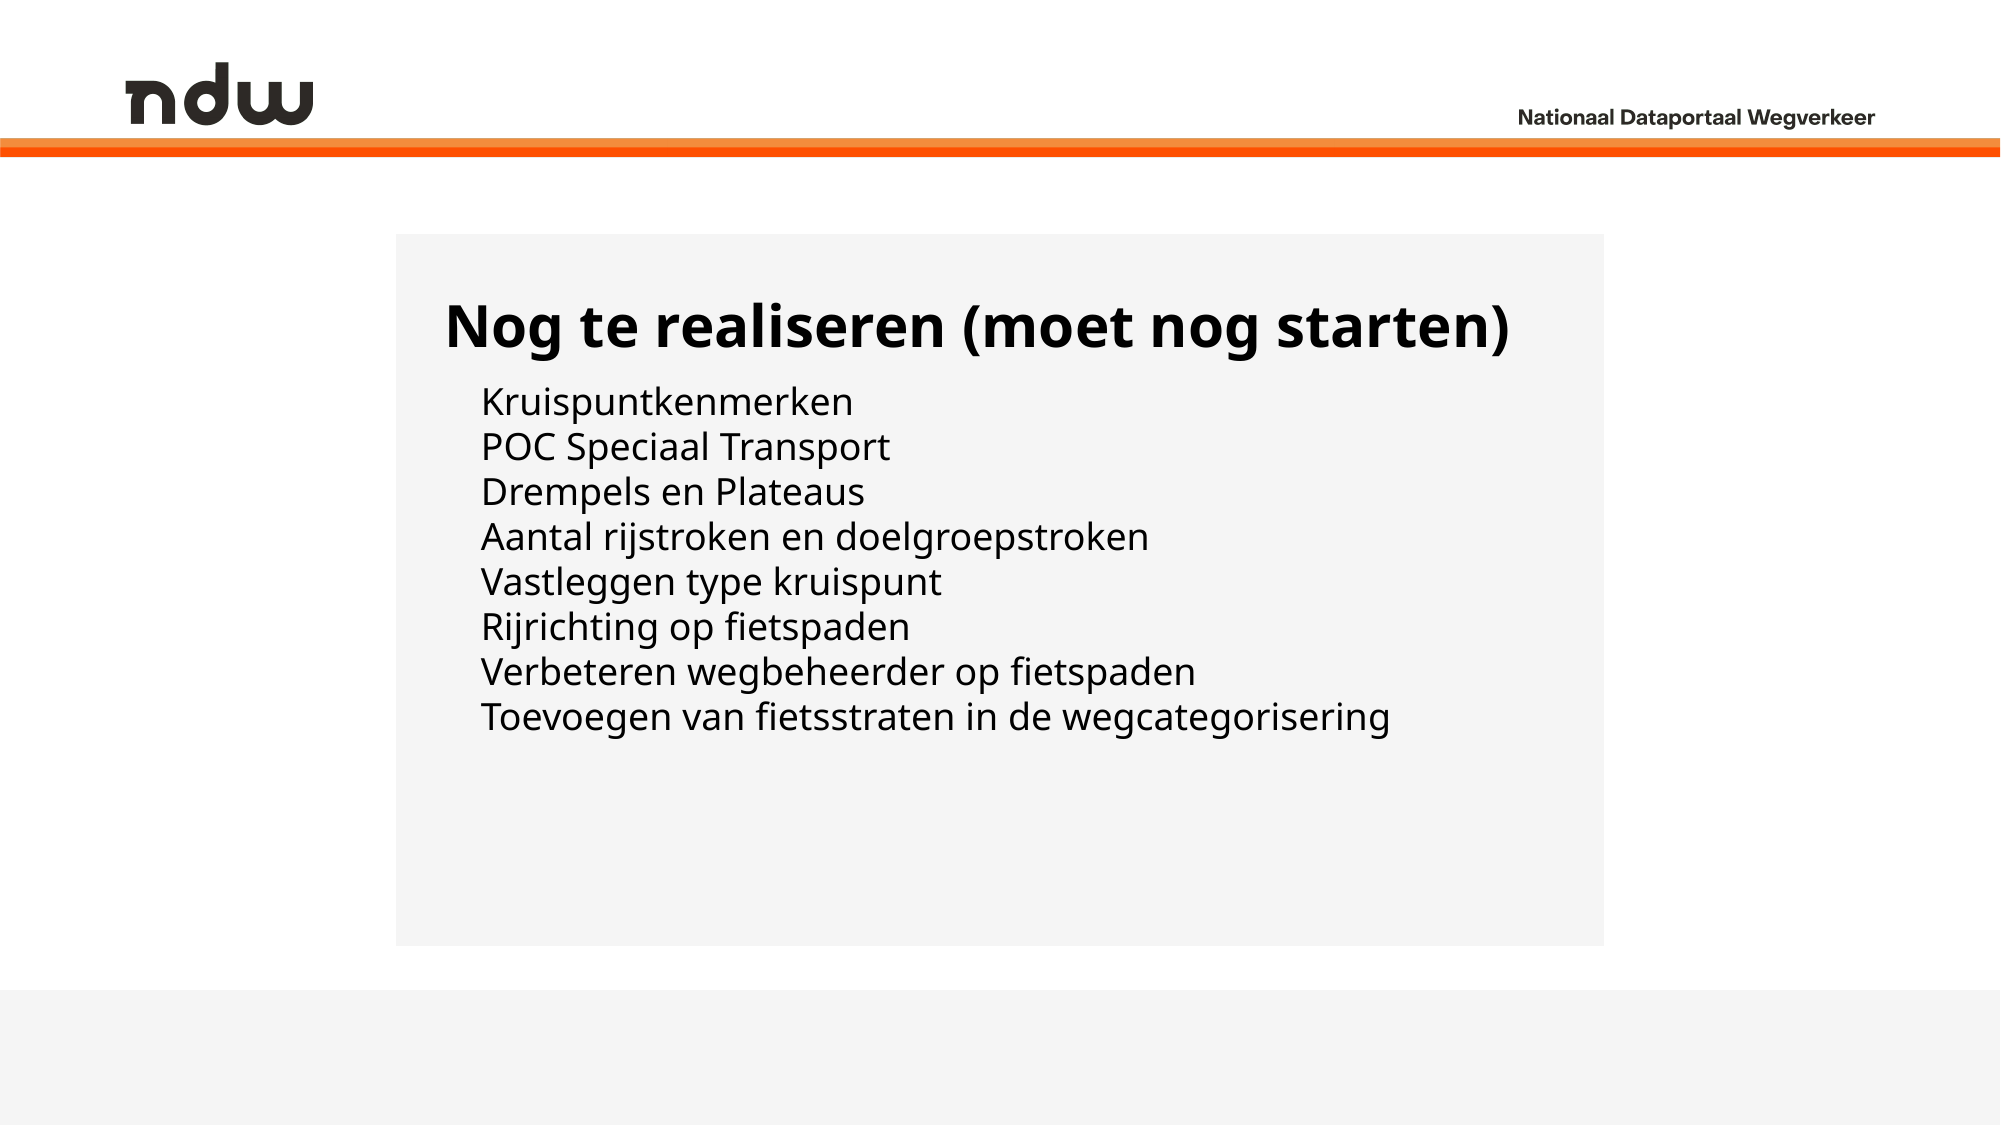

Nog te realiseren (moet nog starten)
# Kruispuntkenmerken
POC Speciaal Transport
Drempels en Plateaus
Aantal rijstroken en doelgroepstroken
Vastleggen type kruispunt
Rijrichting op fietspaden
Verbeteren wegbeheerder op fietspaden
Toevoegen van fietsstraten in de wegcategorisering